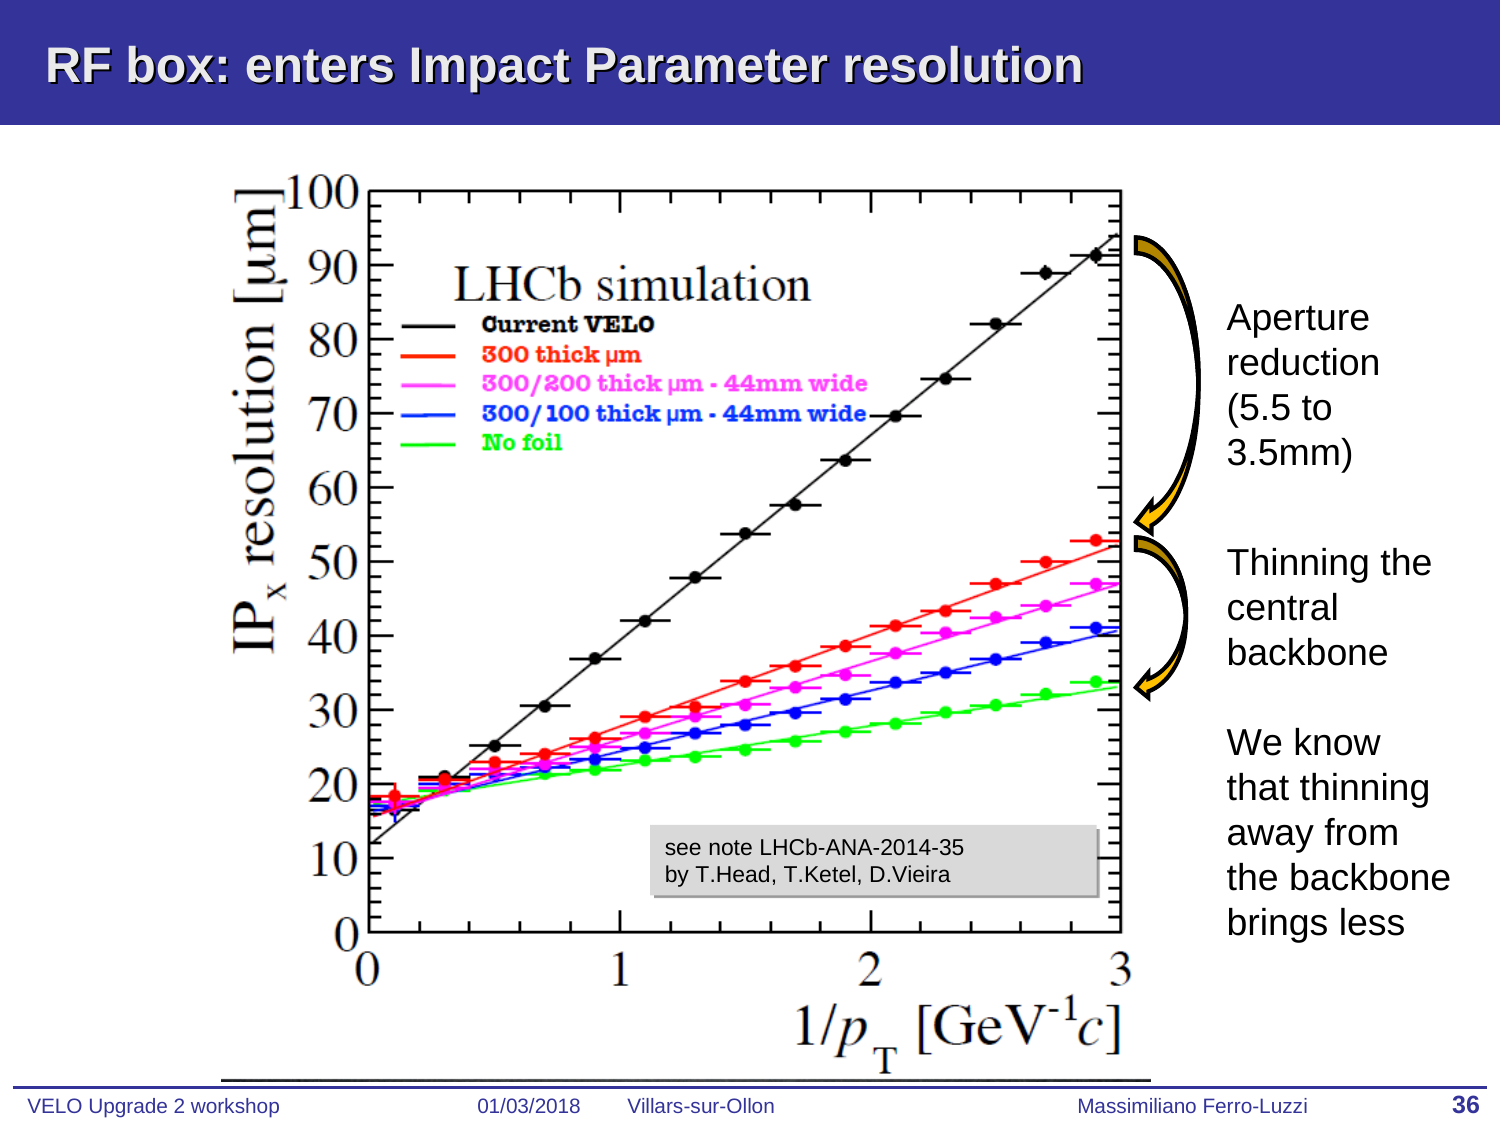

# RF box: enters Impact Parameter resolution
Aperture reduction
(5.5 to 3.5mm)
Thinning the central backbone
We know that thinning away from the backbone brings less
see note LHCb-ANA-2014-35
by T.Head, T.Ketel, D.Vieira